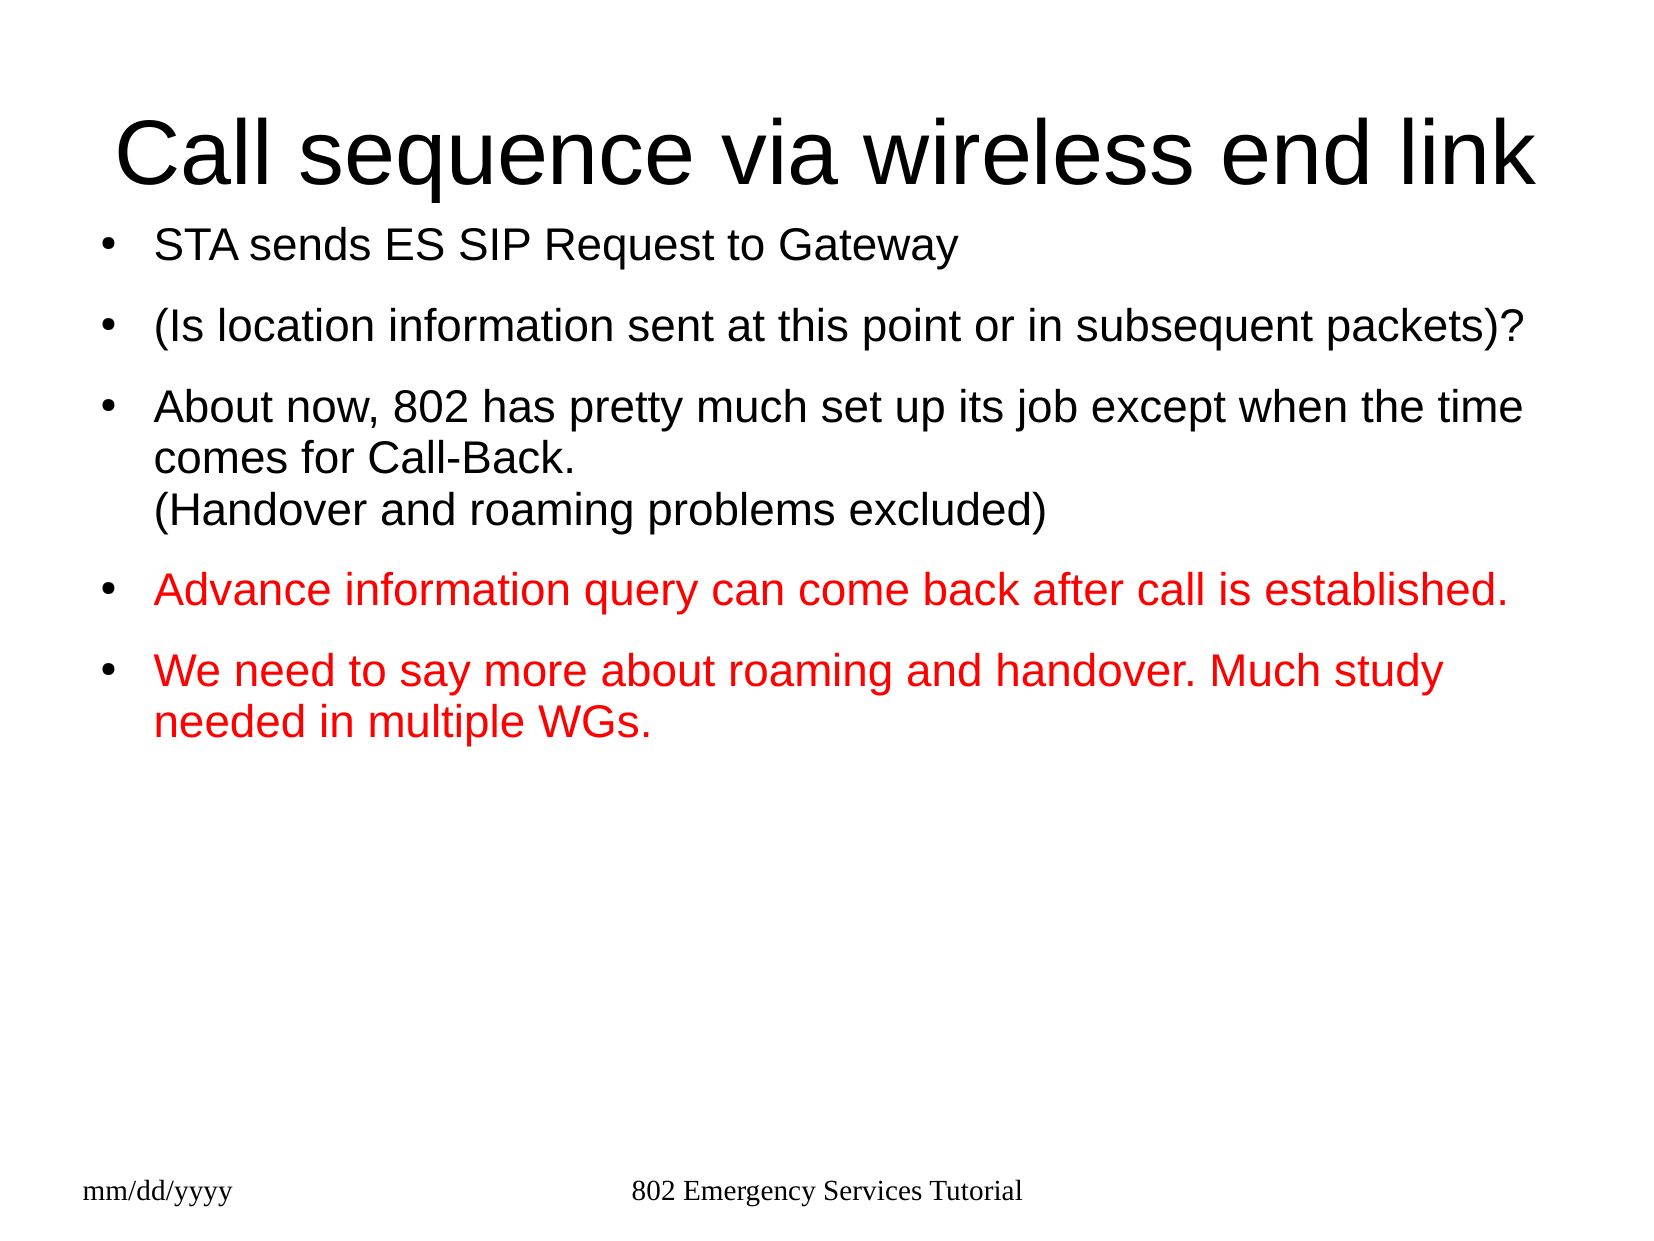

# Call sequence via wireless end link
STA sends ES SIP Request to Gateway
(Is location information sent at this point or in subsequent packets)?
About now, 802 has pretty much set up its job except when the time comes for Call-Back.
(Handover and roaming problems excluded)
Advance information query can come back after call is established.
We need to say more about roaming and handover. Much study needed in multiple WGs.